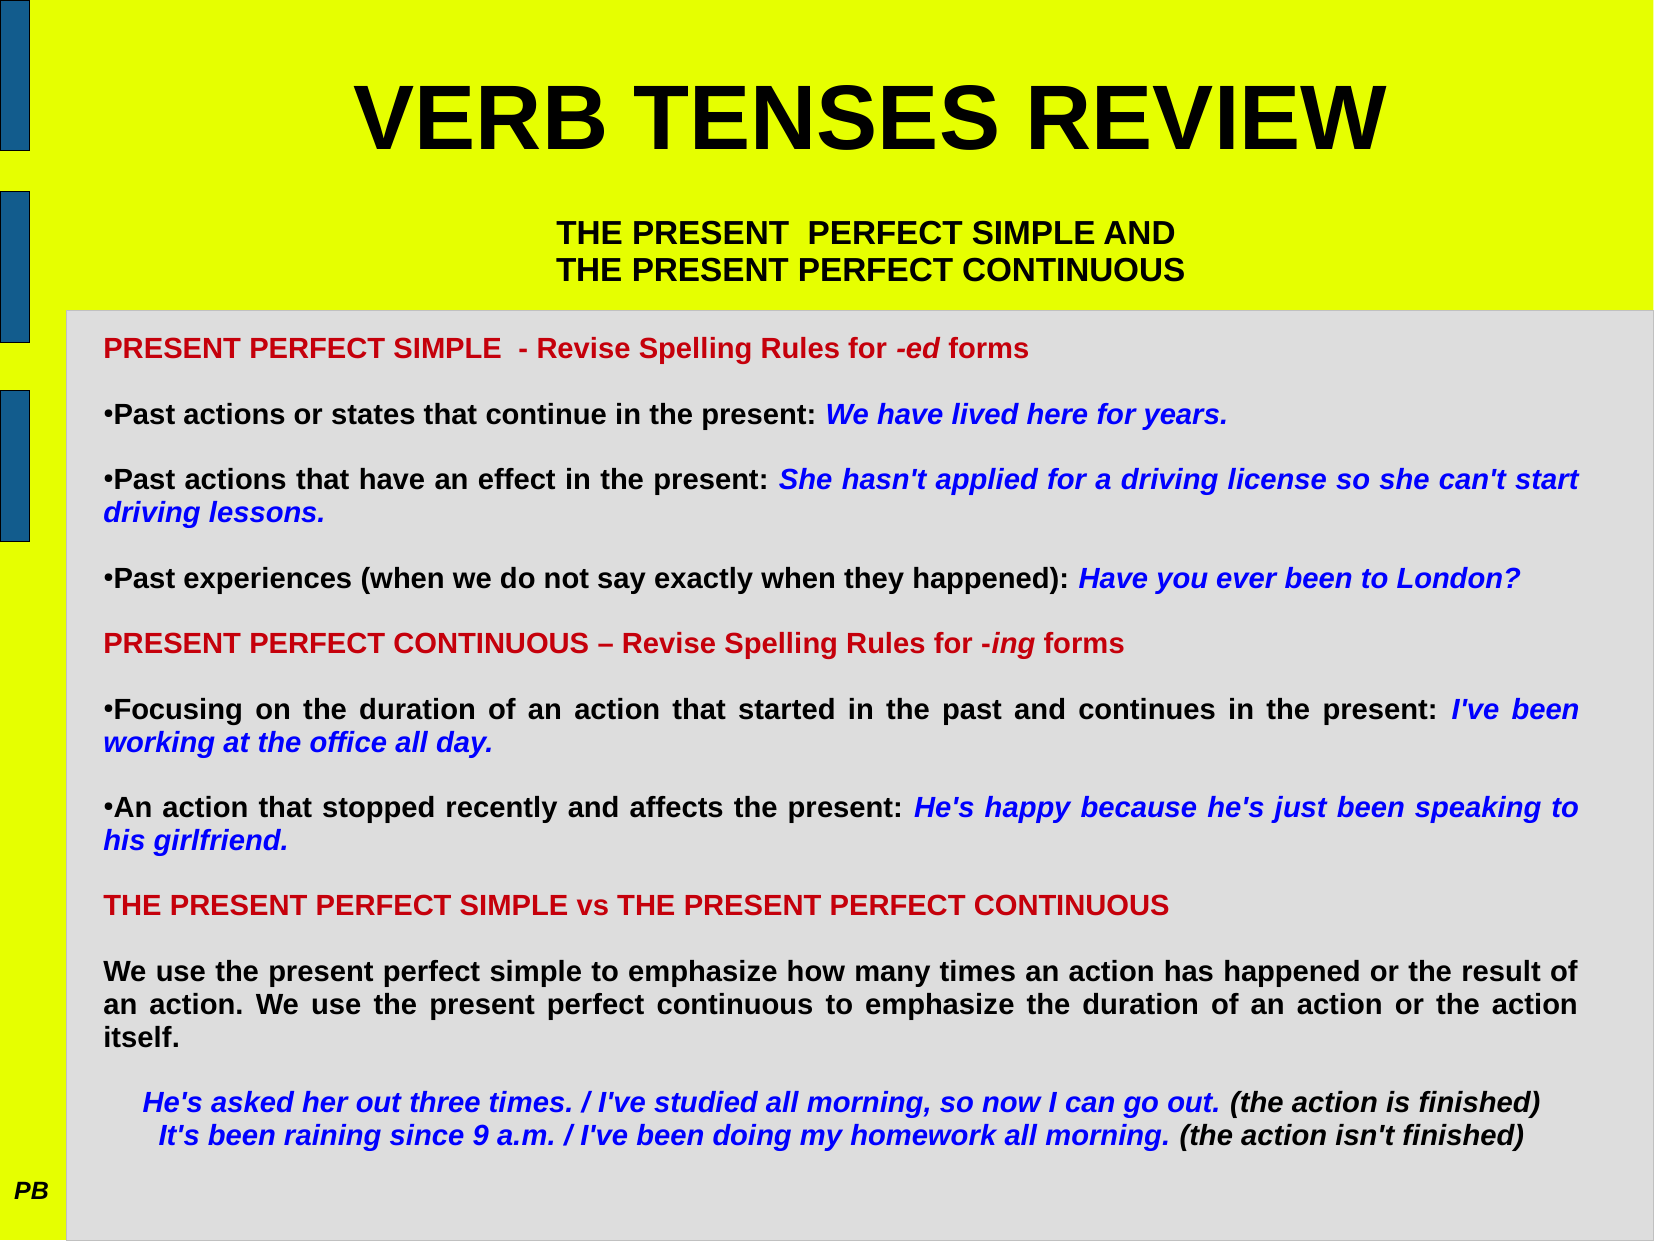

VERB TENSES REVIEW
THE PRESENT PERFECT SIMPLE AND
THE PRESENT PERFECT CONTINUOUS
PRESENT PERFECT SIMPLE - Revise Spelling Rules for -ed forms
Past actions or states that continue in the present: We have lived here for years.
Past actions that have an effect in the present: She hasn't applied for a driving license so she can't start driving lessons.
Past experiences (when we do not say exactly when they happened): Have you ever been to London?
PRESENT PERFECT CONTINUOUS – Revise Spelling Rules for -ing forms
Focusing on the duration of an action that started in the past and continues in the present: I've been working at the office all day.
An action that stopped recently and affects the present: He's happy because he's just been speaking to his girlfriend.
THE PRESENT PERFECT SIMPLE vs THE PRESENT PERFECT CONTINUOUS
We use the present perfect simple to emphasize how many times an action has happened or the result of an action. We use the present perfect continuous to emphasize the duration of an action or the action itself.
He's asked her out three times. / I've studied all morning, so now I can go out. (the action is finished)
It's been raining since 9 a.m. / I've been doing my homework all morning. (the action isn't finished)
PB